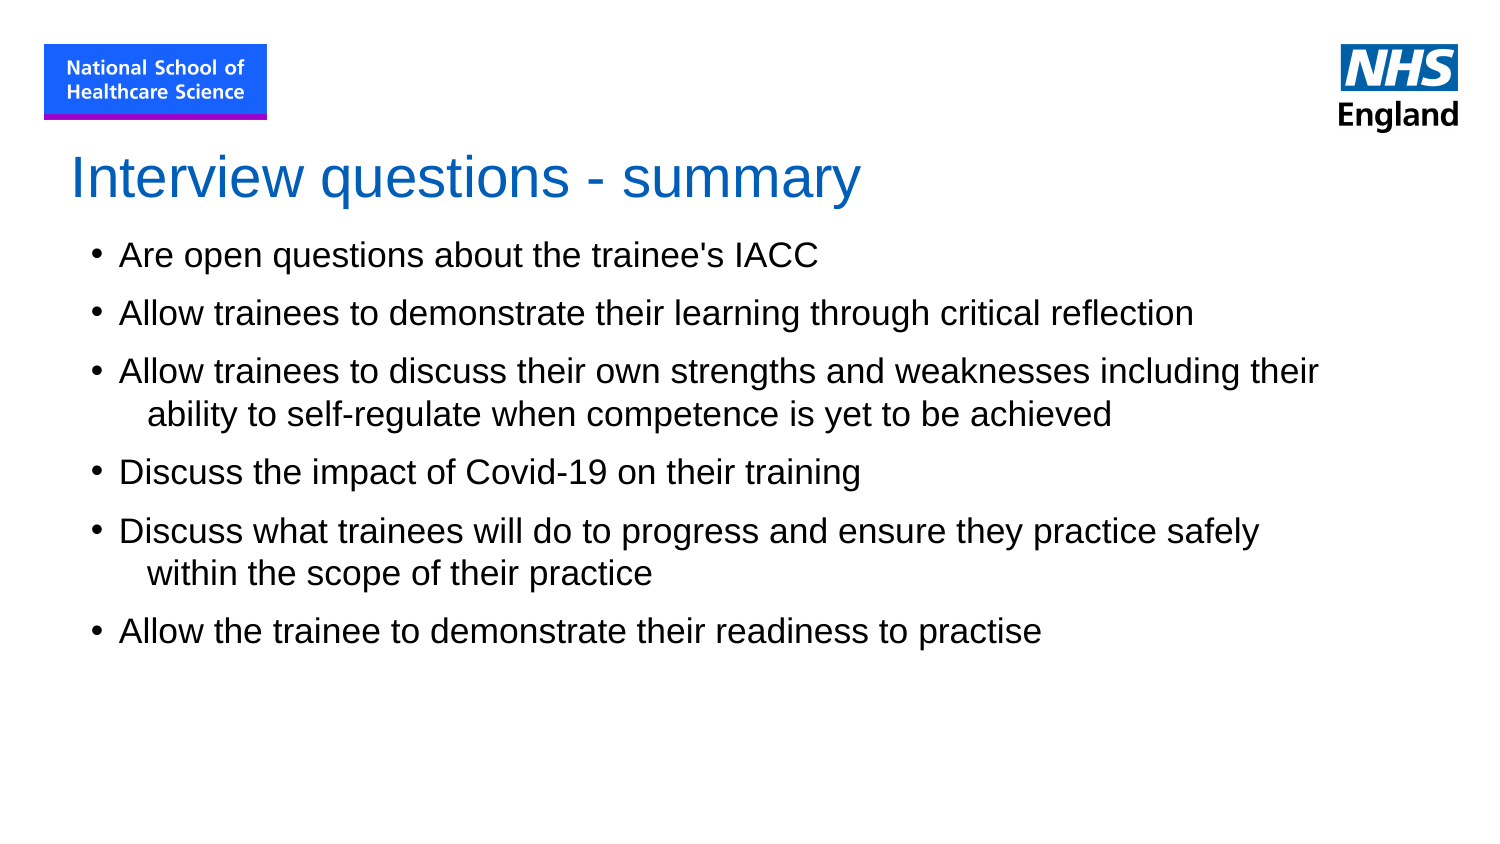

Interview questions - summary
# Are open questions about the trainee's IACC
Allow trainees to demonstrate their learning through critical reflection
Allow trainees to discuss their own strengths and weaknesses including their ability to self-regulate when competence is yet to be achieved
Discuss the impact of Covid-19 on their training
Discuss what trainees will do to progress and ensure they practice safely within the scope of their practice
Allow the trainee to demonstrate their readiness to practise